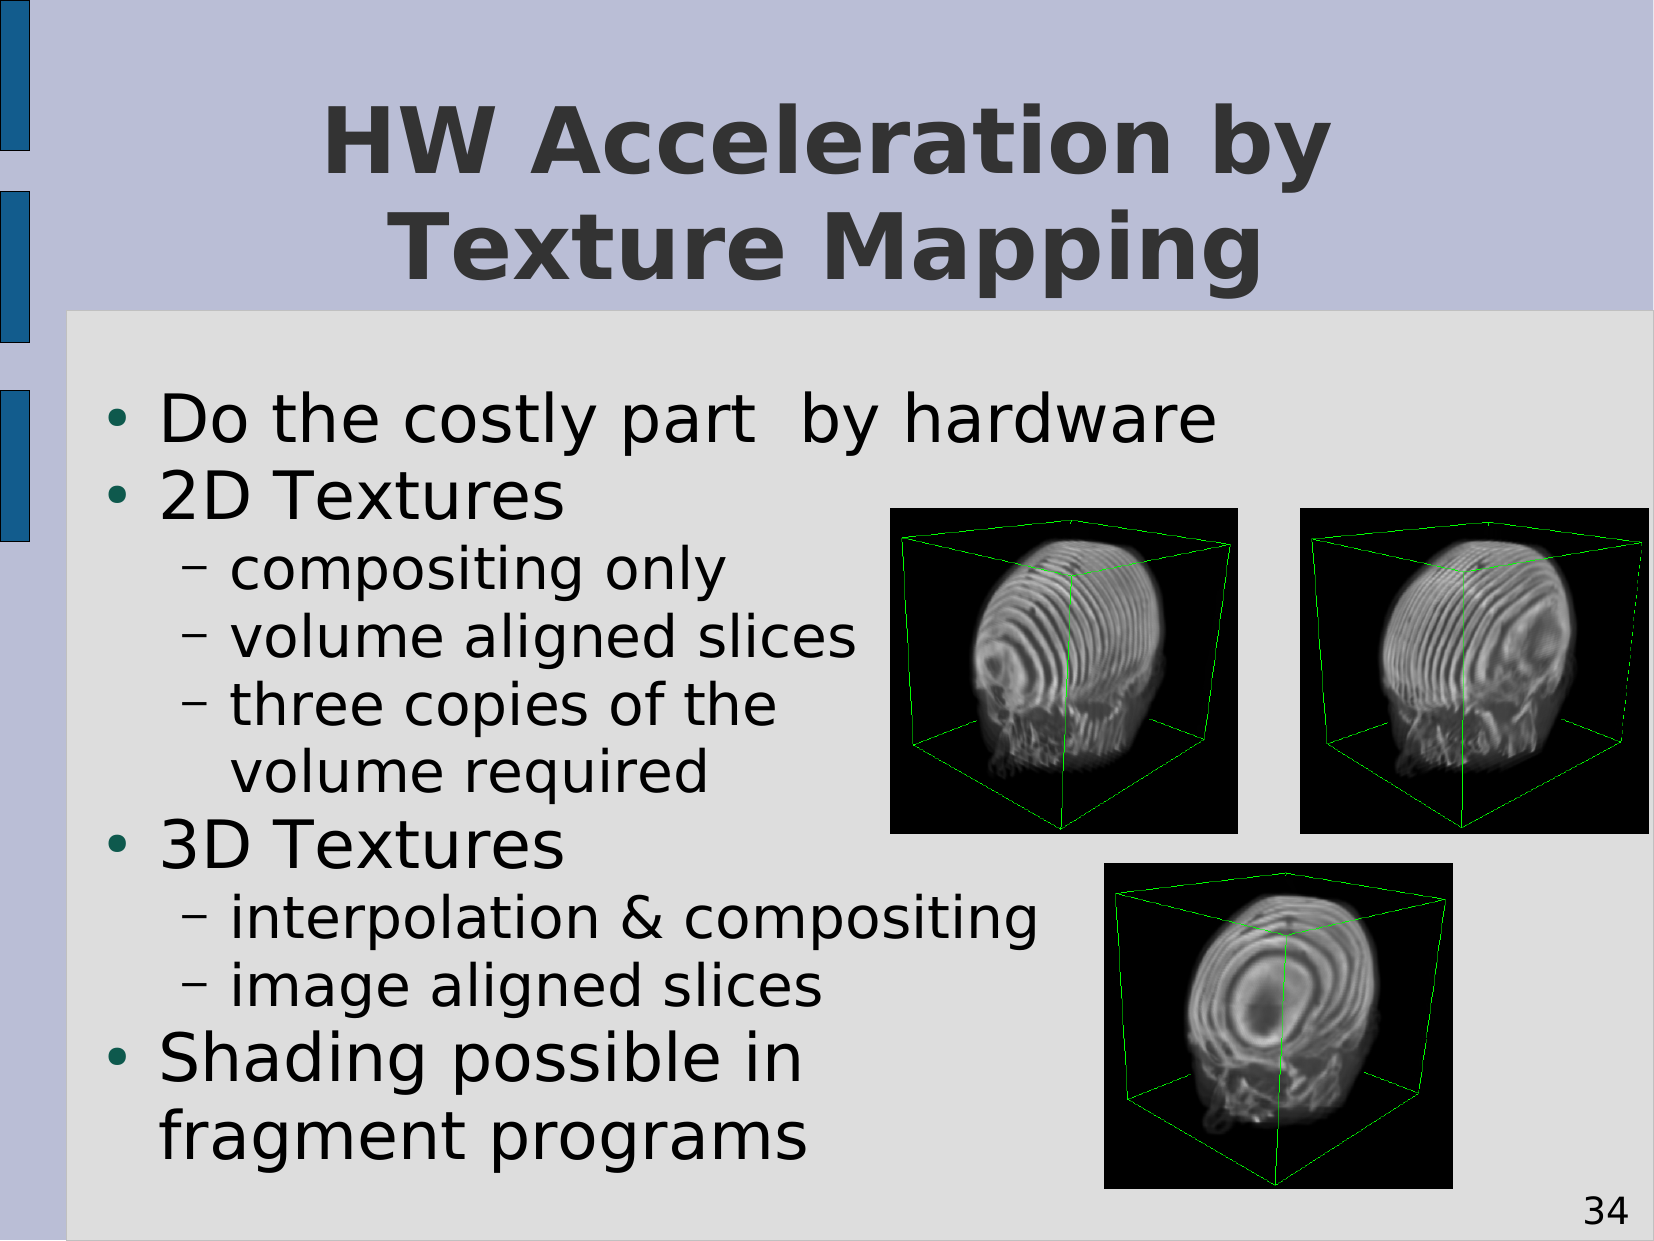

# HW Acceleration by Texture Mapping
Do the costly part by hardware
2D Textures
compositing only
volume aligned slices
three copies of the 					volume required
3D Textures
interpolation & compositing
image aligned slices
Shading possible in 							fragment programs